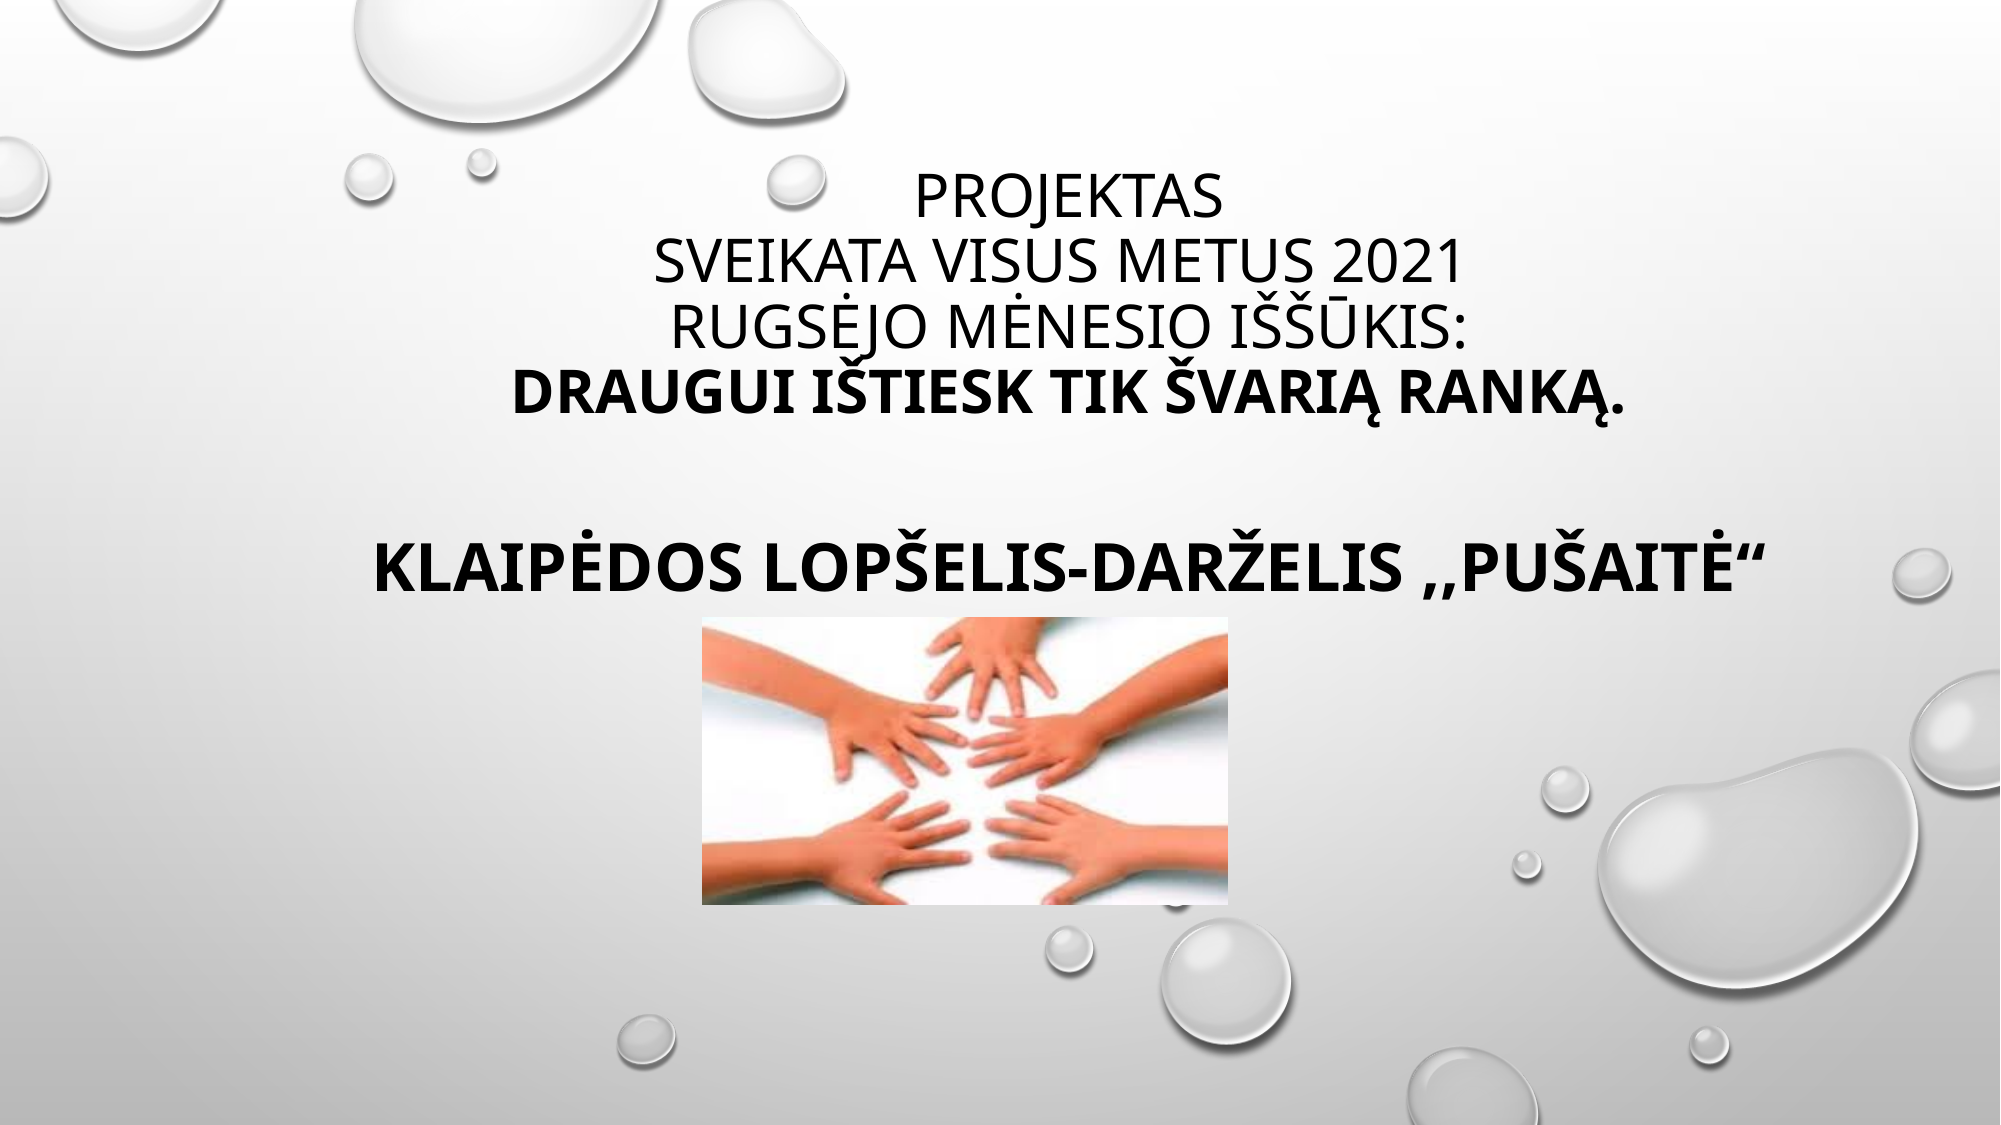

# PROJEKTAS sveikata visus metus 2021 Rugsėjo mėnesio iššūkis: Draugui ištiesk tik švarią ranką. Klaipėdos LOPŠELIS-DARŽELIS ,,PUŠAITĖ“